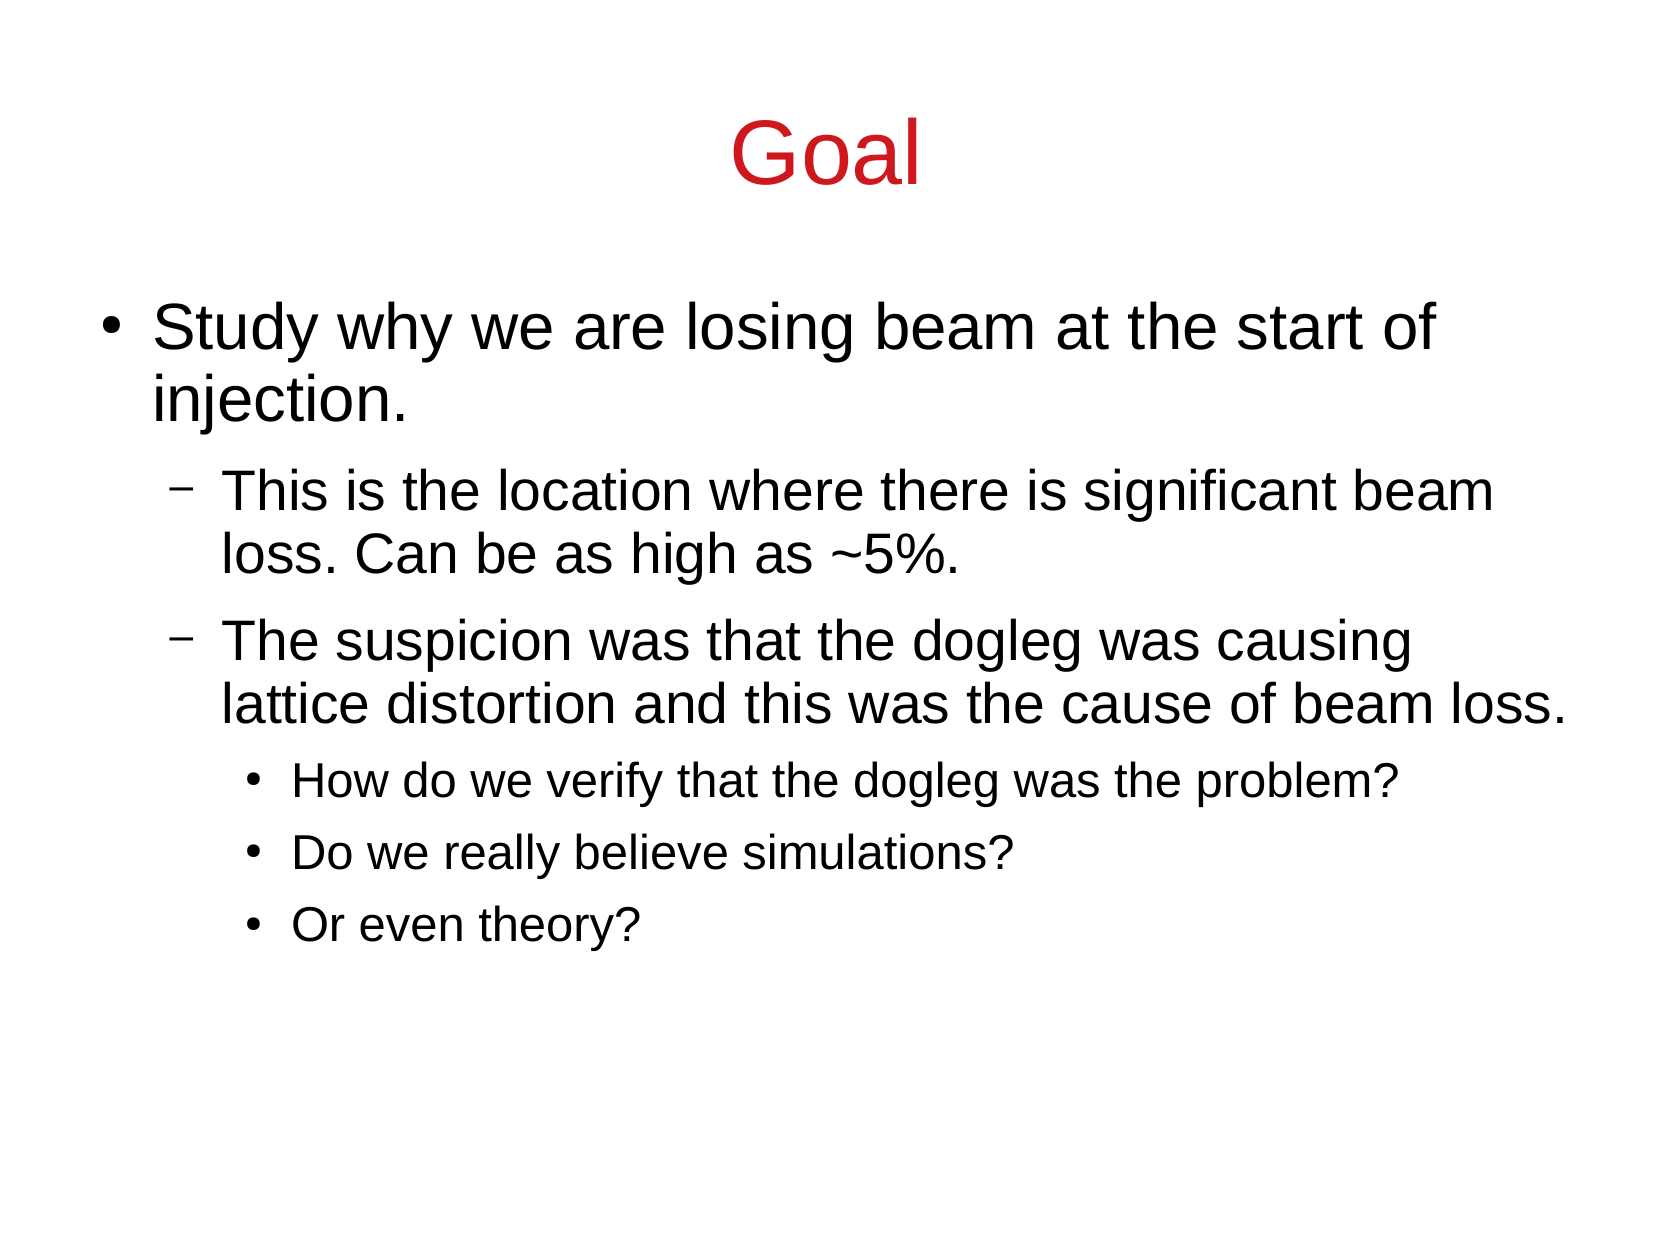

# Goal
Study why we are losing beam at the start of injection.
This is the location where there is significant beam loss. Can be as high as ~5%.
The suspicion was that the dogleg was causing lattice distortion and this was the cause of beam loss.
How do we verify that the dogleg was the problem?
Do we really believe simulations?
Or even theory?